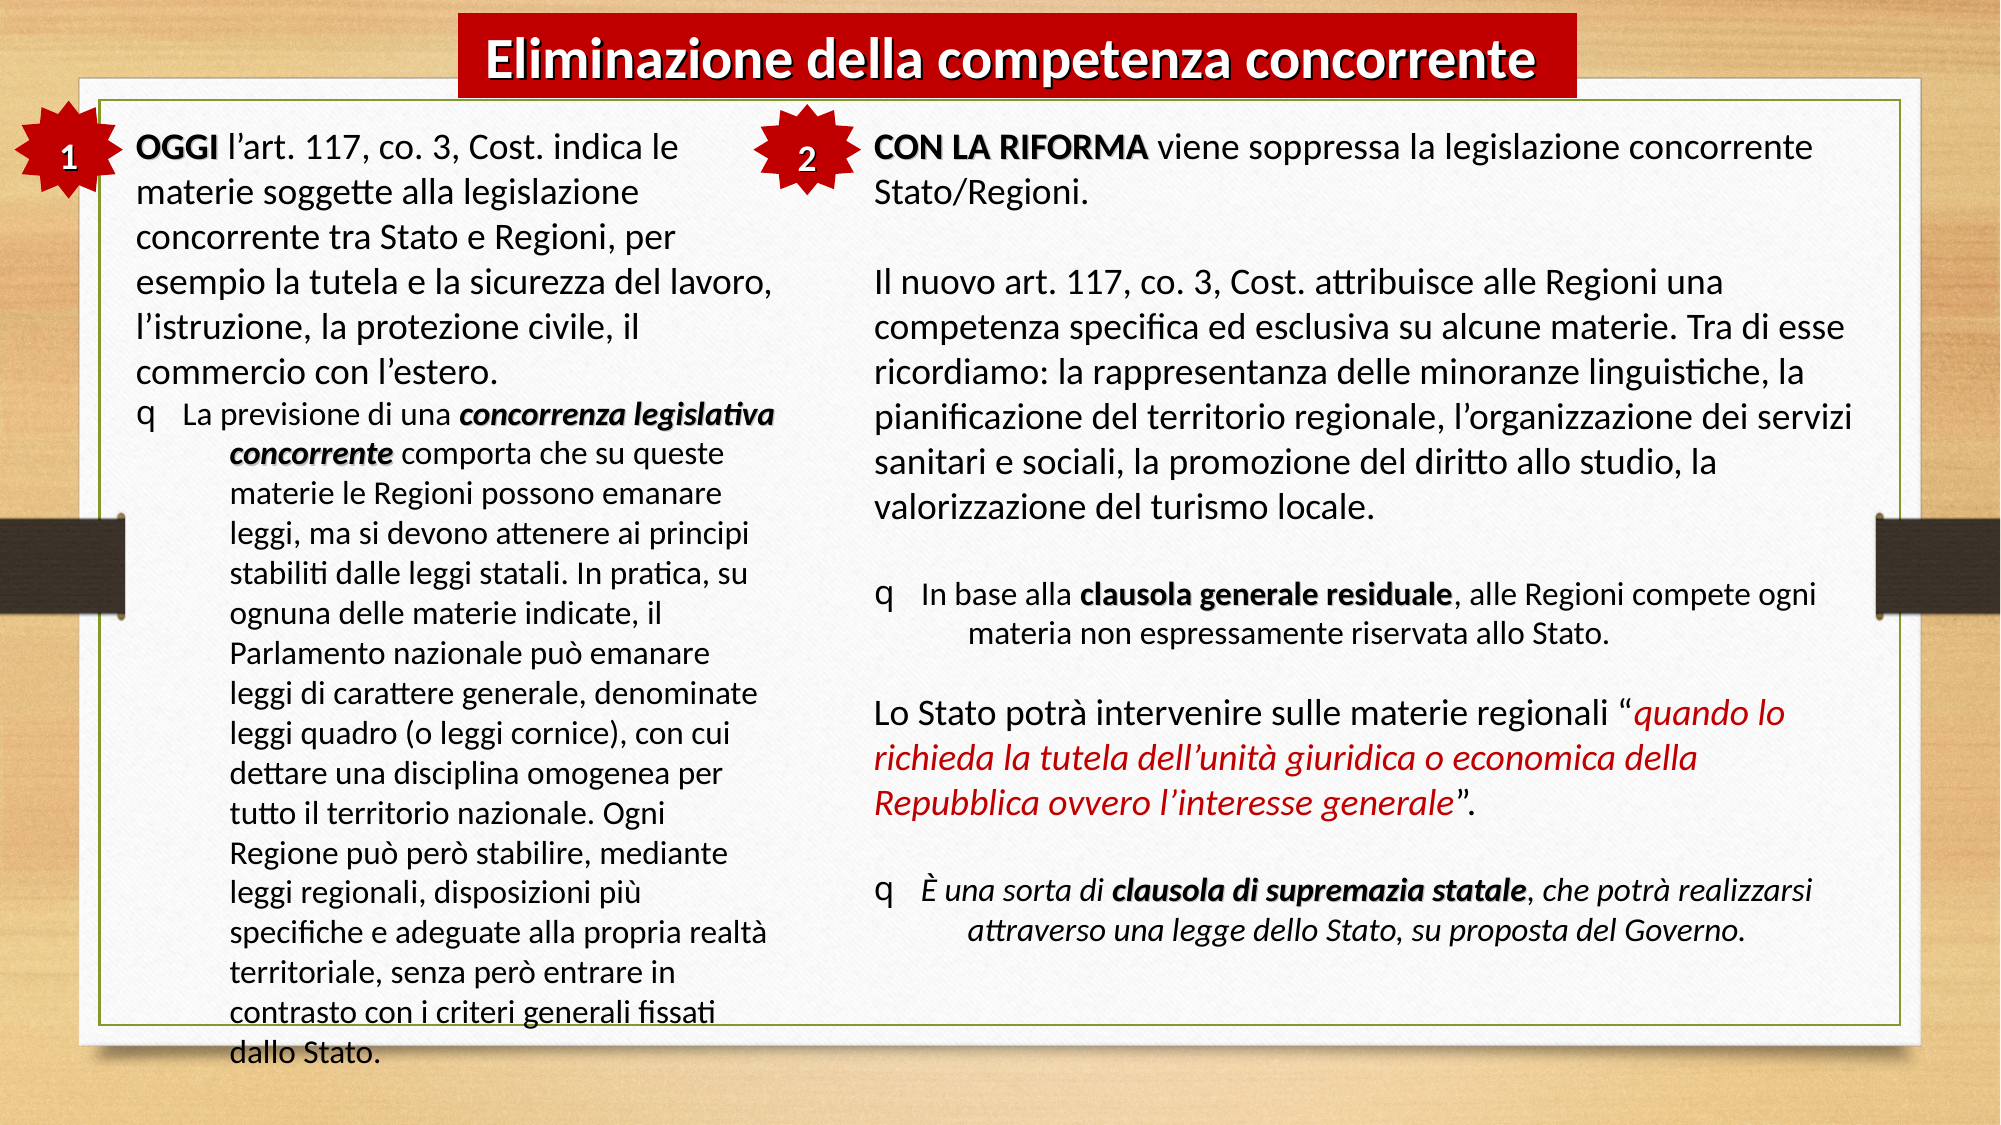

Eliminazione della competenza concorrente
1
2
OGGI l’art. 117, co. 3, Cost. indica le materie soggette alla legislazione concorrente tra Stato e Regioni, per esempio la tutela e la sicurezza del lavoro, l’istruzione, la protezione civile, il commercio con l’estero.
La previsione di una concorrenza legislativa concorrente comporta che su queste materie le Regioni possono emanare leggi, ma si devono attenere ai principi stabiliti dalle leggi statali. In pratica, su ognuna delle materie indicate, il Parlamento nazionale può emanare leggi di carattere generale, denominate leggi quadro (o leggi cornice), con cui dettare una disciplina omogenea per tutto il territorio nazionale. Ogni Regione può però stabilire, mediante leggi regionali, disposizioni più specifiche e adeguate alla propria realtà territoriale, senza però entrare in contrasto con i criteri generali fissati dallo Stato.
CON LA RIFORMA viene soppressa la legislazione concorrente Stato/Regioni.
Il nuovo art. 117, co. 3, Cost. attribuisce alle Regioni una competenza specifica ed esclusiva su alcune materie. Tra di esse ricordiamo: la rappresentanza delle minoranze linguistiche, la pianificazione del territorio regionale, l’organizzazione dei servizi sanitari e sociali, la promozione del diritto allo studio, la valorizzazione del turismo locale.
In base alla clausola generale residuale, alle Regioni compete ogni materia non espressamente riservata allo Stato.
Lo Stato potrà intervenire sulle materie regionali “quando lo richieda la tutela dell’unità giuridica o economica della Repubblica ovvero l’interesse generale”.
È una sorta di clausola di supremazia statale, che potrà realizzarsi attraverso una legge dello Stato, su proposta del Governo.